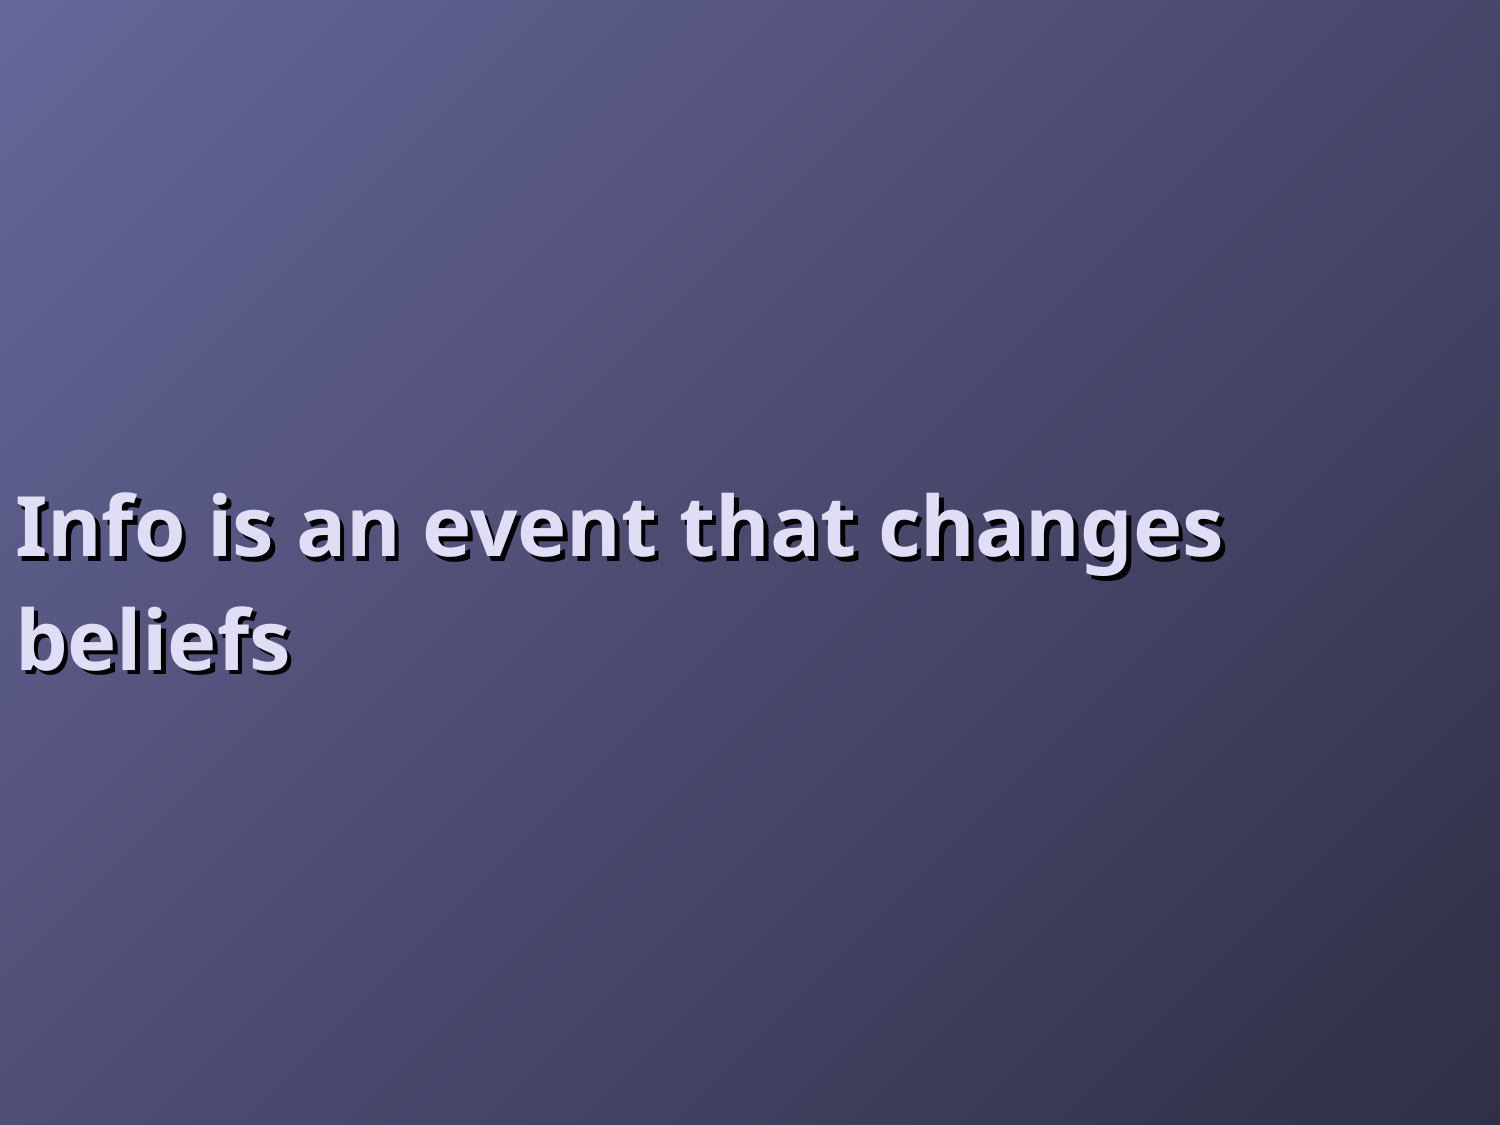

# Info is an event that changes beliefs